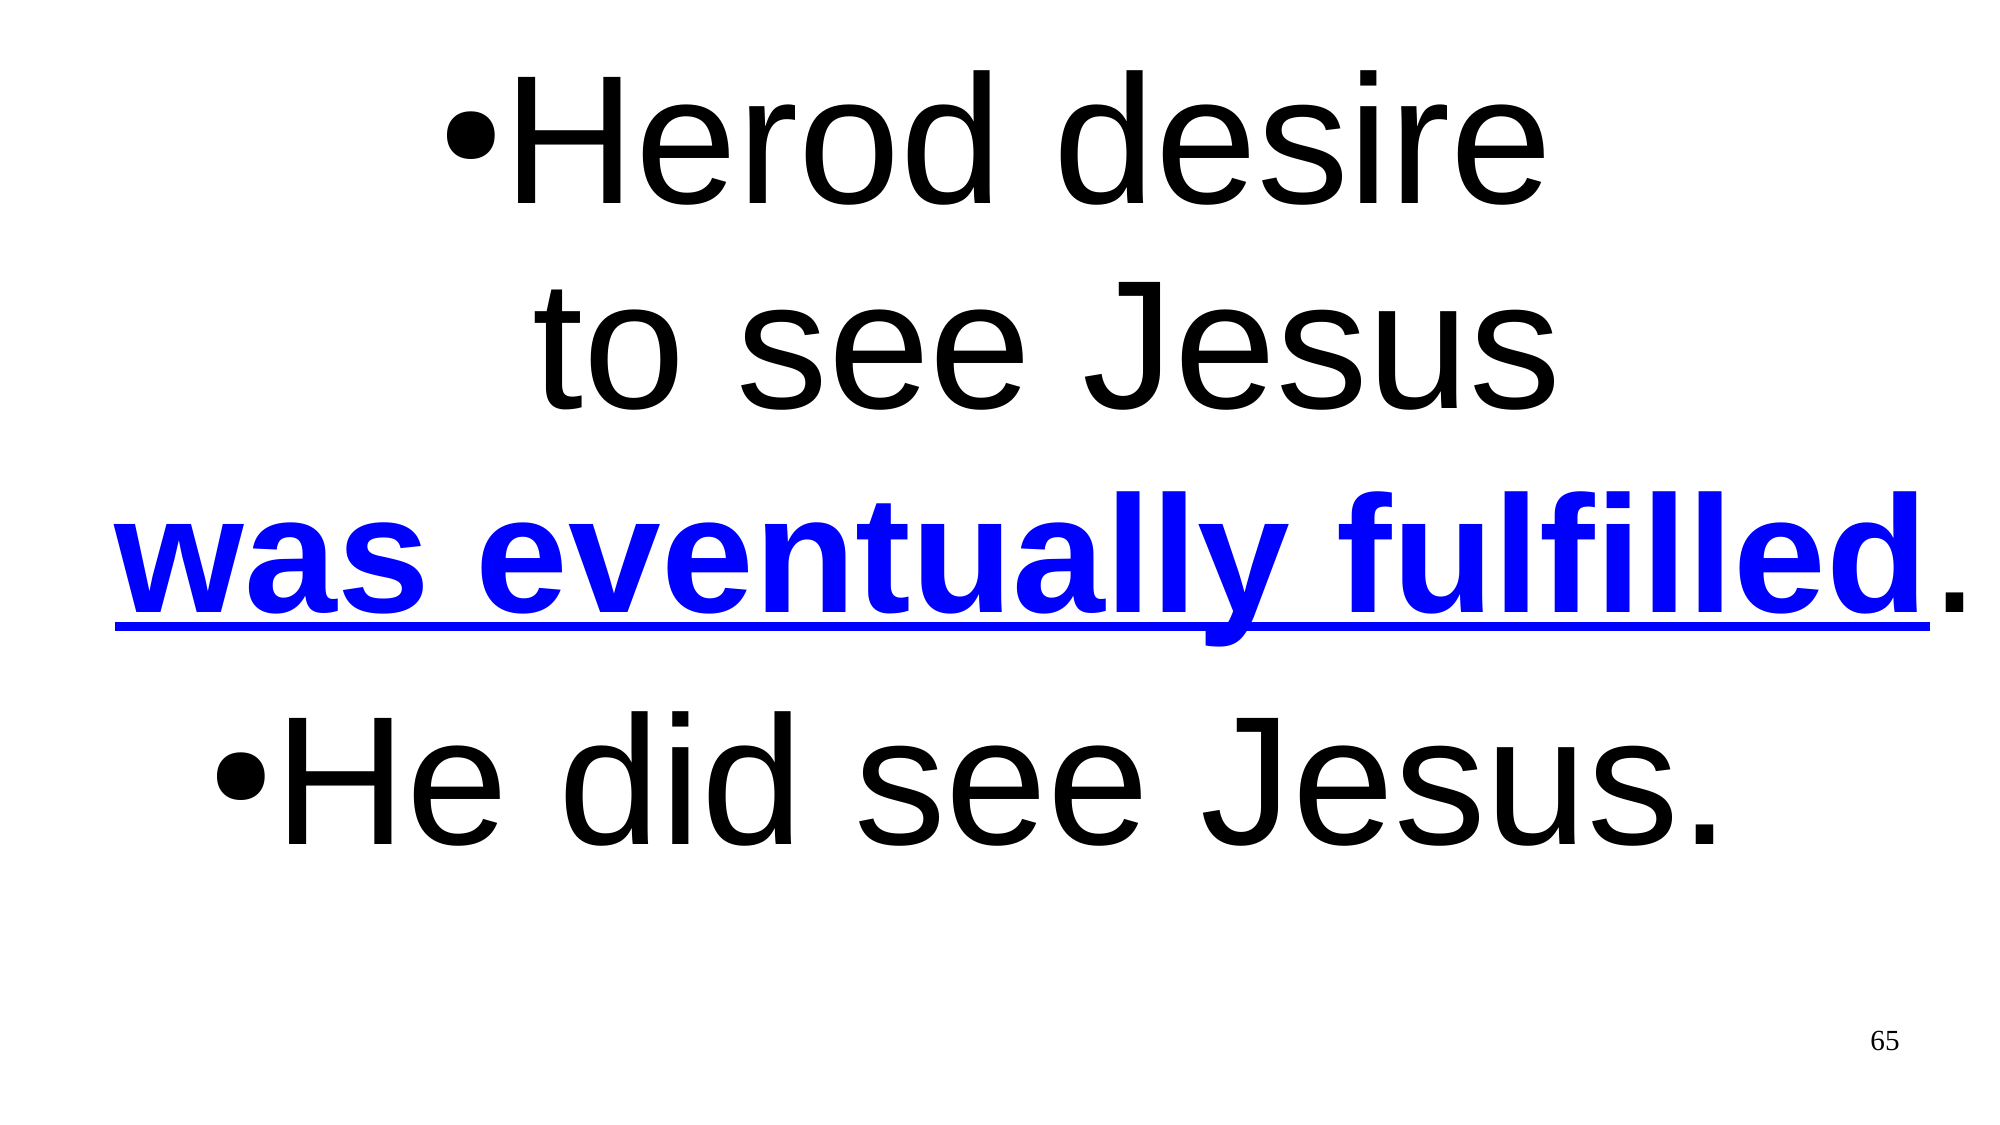

# Herod desire to see Jesus was eventually fulfilled.
He did see Jesus.
65